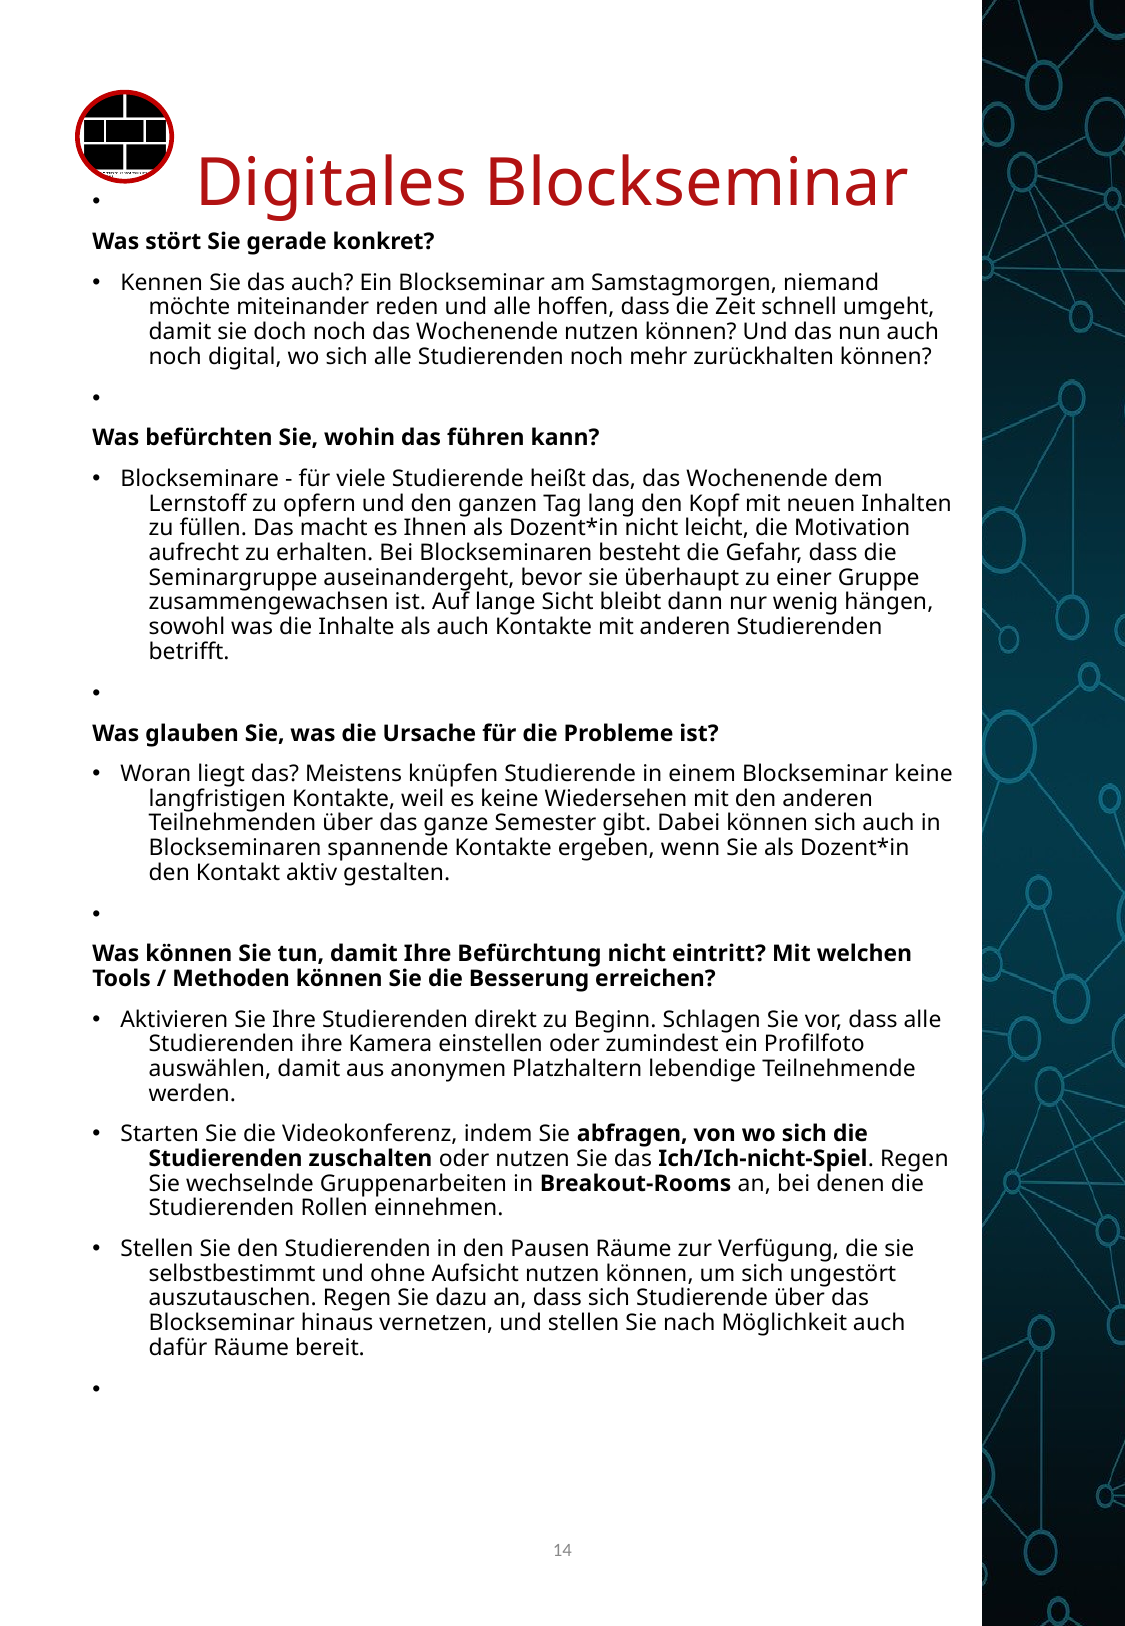

# Digitales Blockseminar
Was stört Sie gerade konkret?
Kennen Sie das auch? Ein Blockseminar am Samstagmorgen, niemand möchte miteinander reden und alle hoffen, dass die Zeit schnell umgeht, damit sie doch noch das Wochenende nutzen können? Und das nun auch noch digital, wo sich alle Studierenden noch mehr zurückhalten können?
Was befürchten Sie, wohin das führen kann?
Blockseminare - für viele Studierende heißt das, das Wochenende dem Lernstoff zu opfern und den ganzen Tag lang den Kopf mit neuen Inhalten zu füllen. Das macht es Ihnen als Dozent*in nicht leicht, die Motivation aufrecht zu erhalten. Bei Blockseminaren besteht die Gefahr, dass die Seminargruppe auseinandergeht, bevor sie überhaupt zu einer Gruppe zusammengewachsen ist. Auf lange Sicht bleibt dann nur wenig hängen, sowohl was die Inhalte als auch Kontakte mit anderen Studierenden betrifft.
Was glauben Sie, was die Ursache für die Probleme ist?
Woran liegt das? Meistens knüpfen Studierende in einem Blockseminar keine langfristigen Kontakte, weil es keine Wiedersehen mit den anderen Teilnehmenden über das ganze Semester gibt. Dabei können sich auch in Blockseminaren spannende Kontakte ergeben, wenn Sie als Dozent*in den Kontakt aktiv gestalten.
Was können Sie tun, damit Ihre Befürchtung nicht eintritt? Mit welchen Tools / Methoden können Sie die Besserung erreichen?
Aktivieren Sie Ihre Studierenden direkt zu Beginn. Schlagen Sie vor, dass alle Studierenden ihre Kamera einstellen oder zumindest ein Profilfoto auswählen, damit aus anonymen Platzhaltern lebendige Teilnehmende werden.
Starten Sie die Videokonferenz, indem Sie abfragen, von wo sich die Studierenden zuschalten oder nutzen Sie das Ich/Ich-nicht-Spiel. Regen Sie wechselnde Gruppenarbeiten in Breakout-Rooms an, bei denen die Studierenden Rollen einnehmen.
Stellen Sie den Studierenden in den Pausen Räume zur Verfügung, die sie selbstbestimmt und ohne Aufsicht nutzen können, um sich ungestört auszutauschen. Regen Sie dazu an, dass sich Studierende über das Blockseminar hinaus vernetzen, und stellen Sie nach Möglichkeit auch dafür Räume bereit.
14